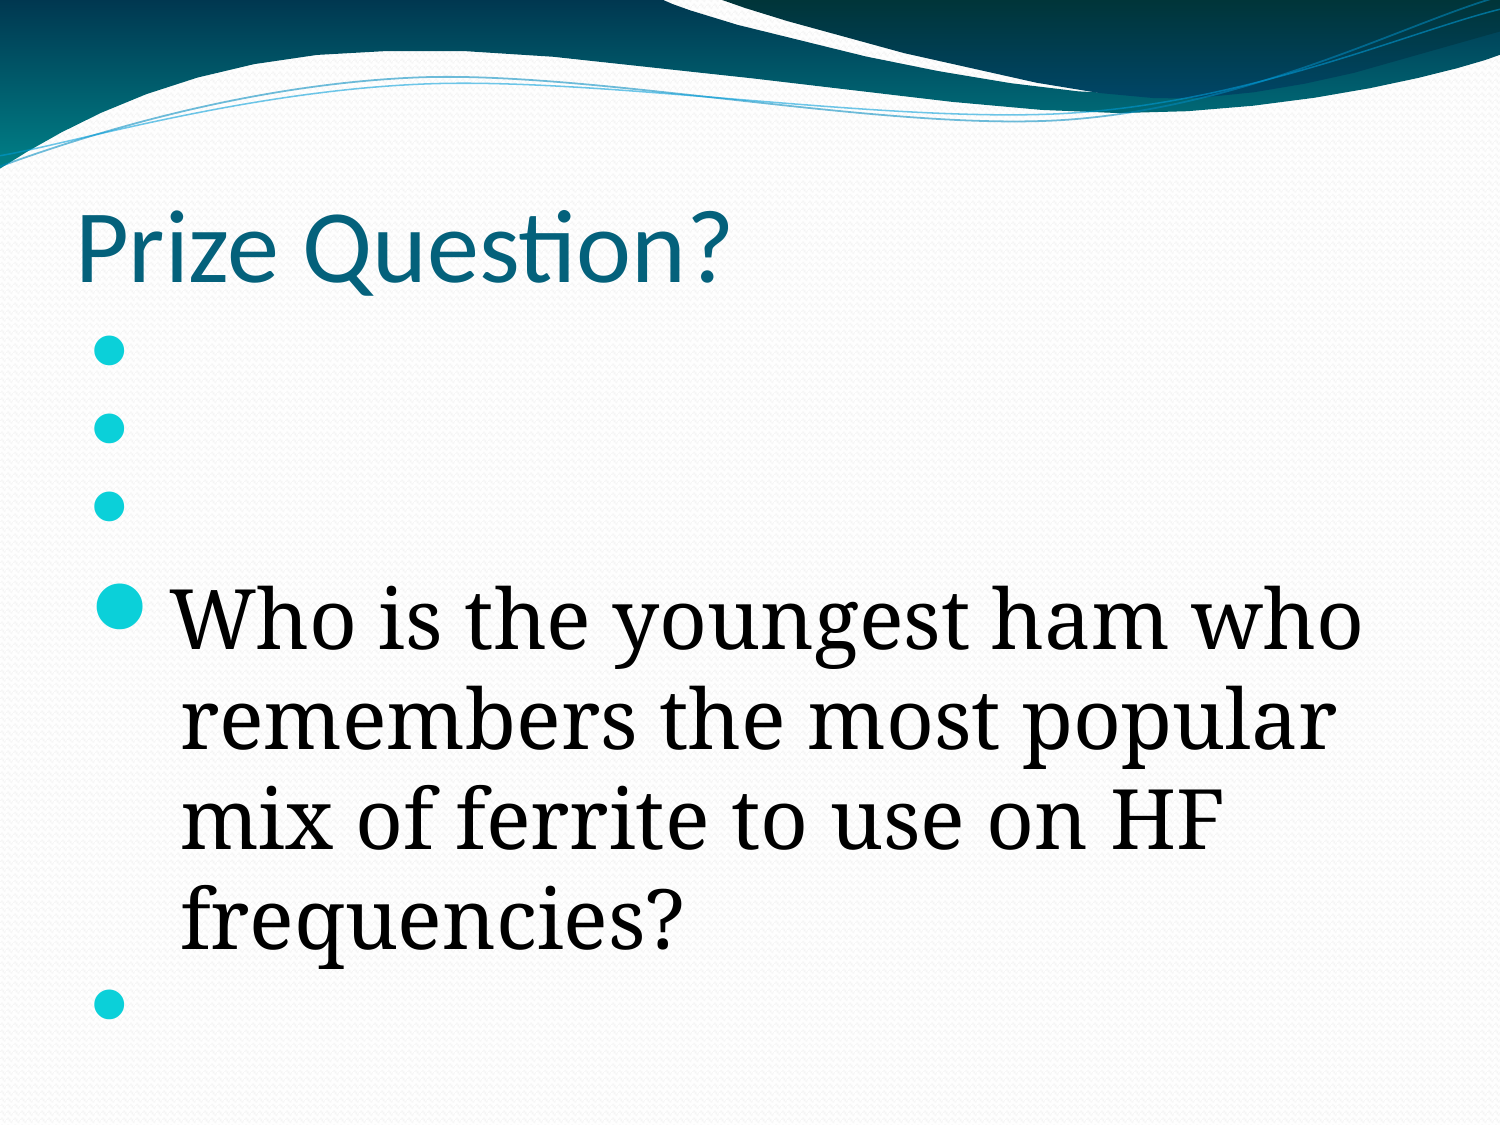

# Prize Question?
Who is the youngest ham who remembers the most popular mix of ferrite to use on HF frequencies?